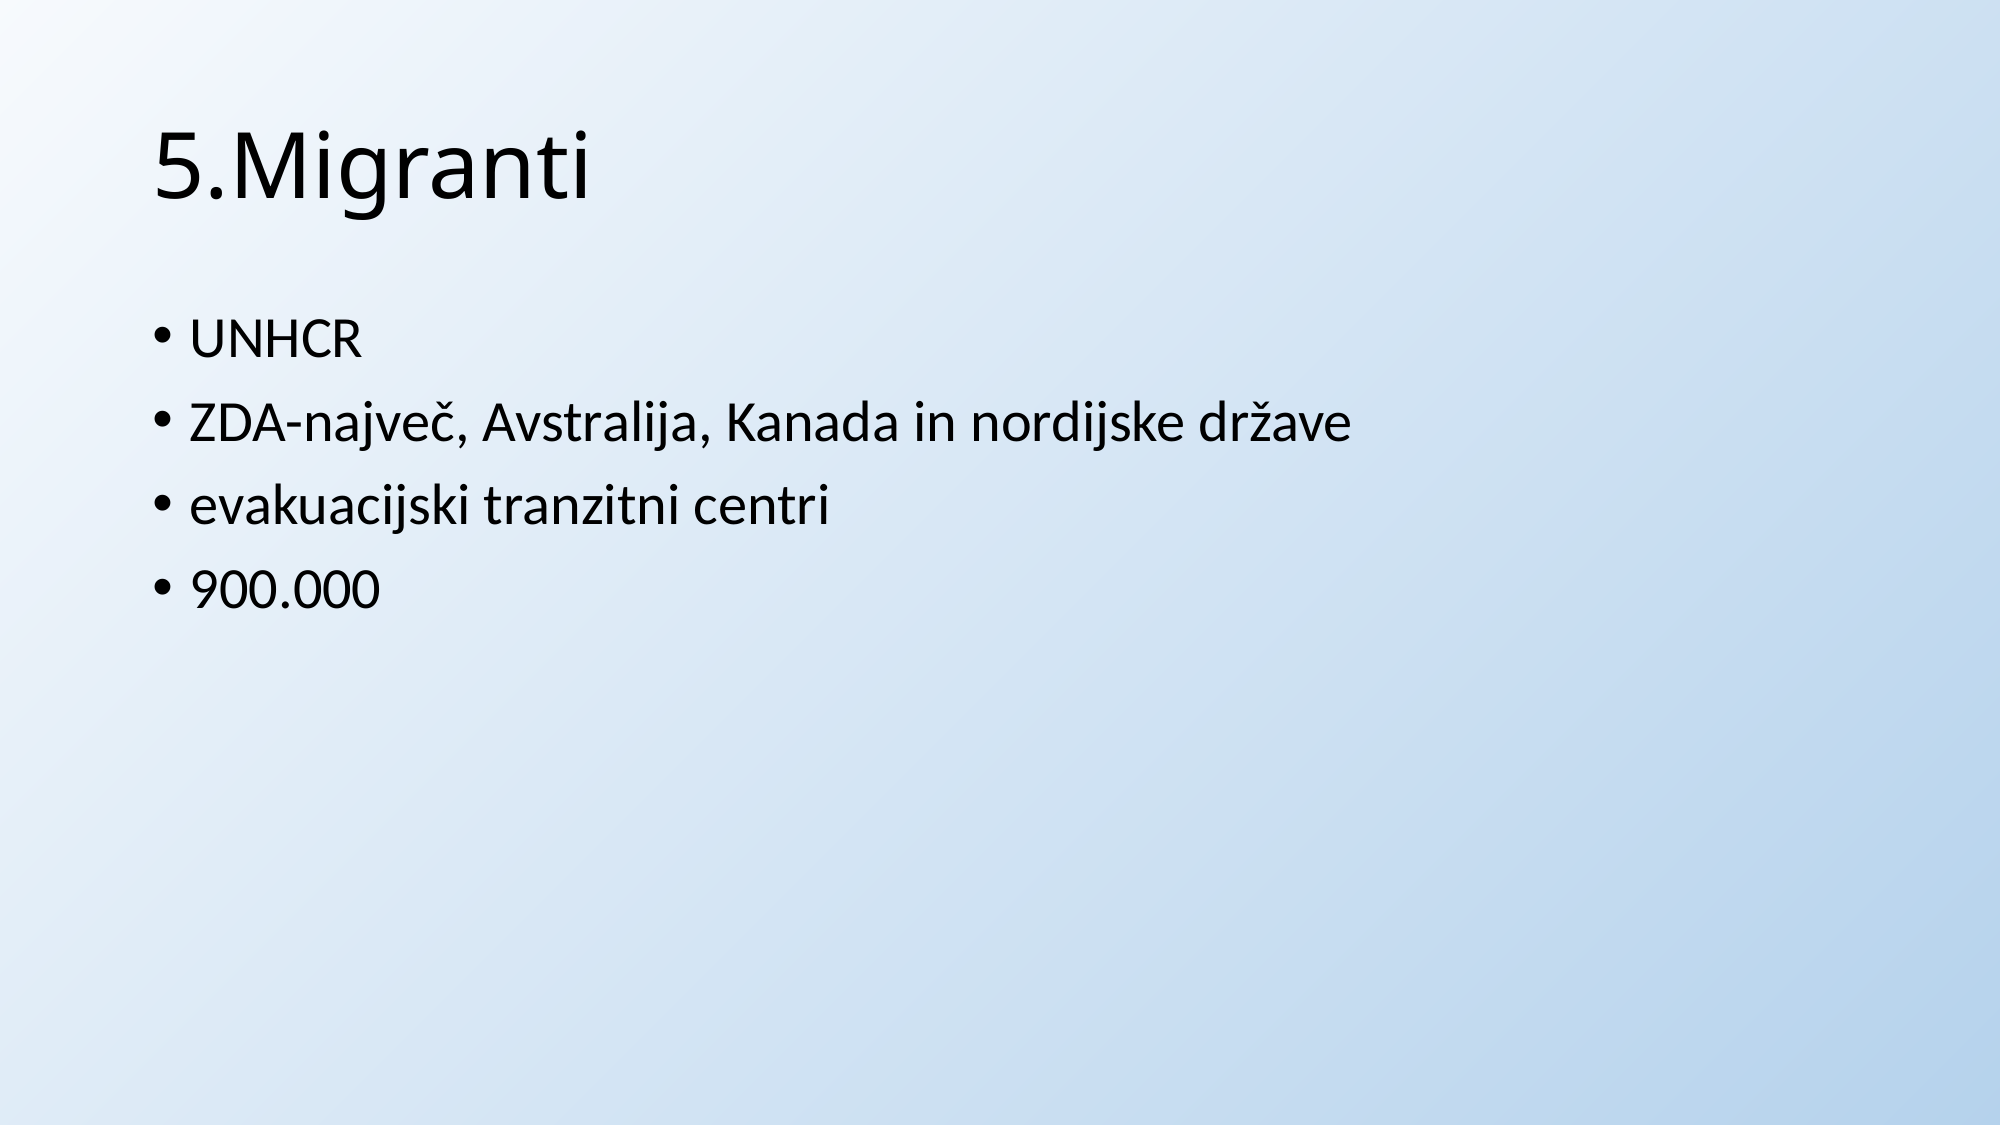

# 5.Migranti
UNHCR
ZDA-največ, Avstralija, Kanada in nordijske države
evakuacijski tranzitni centri
900.000